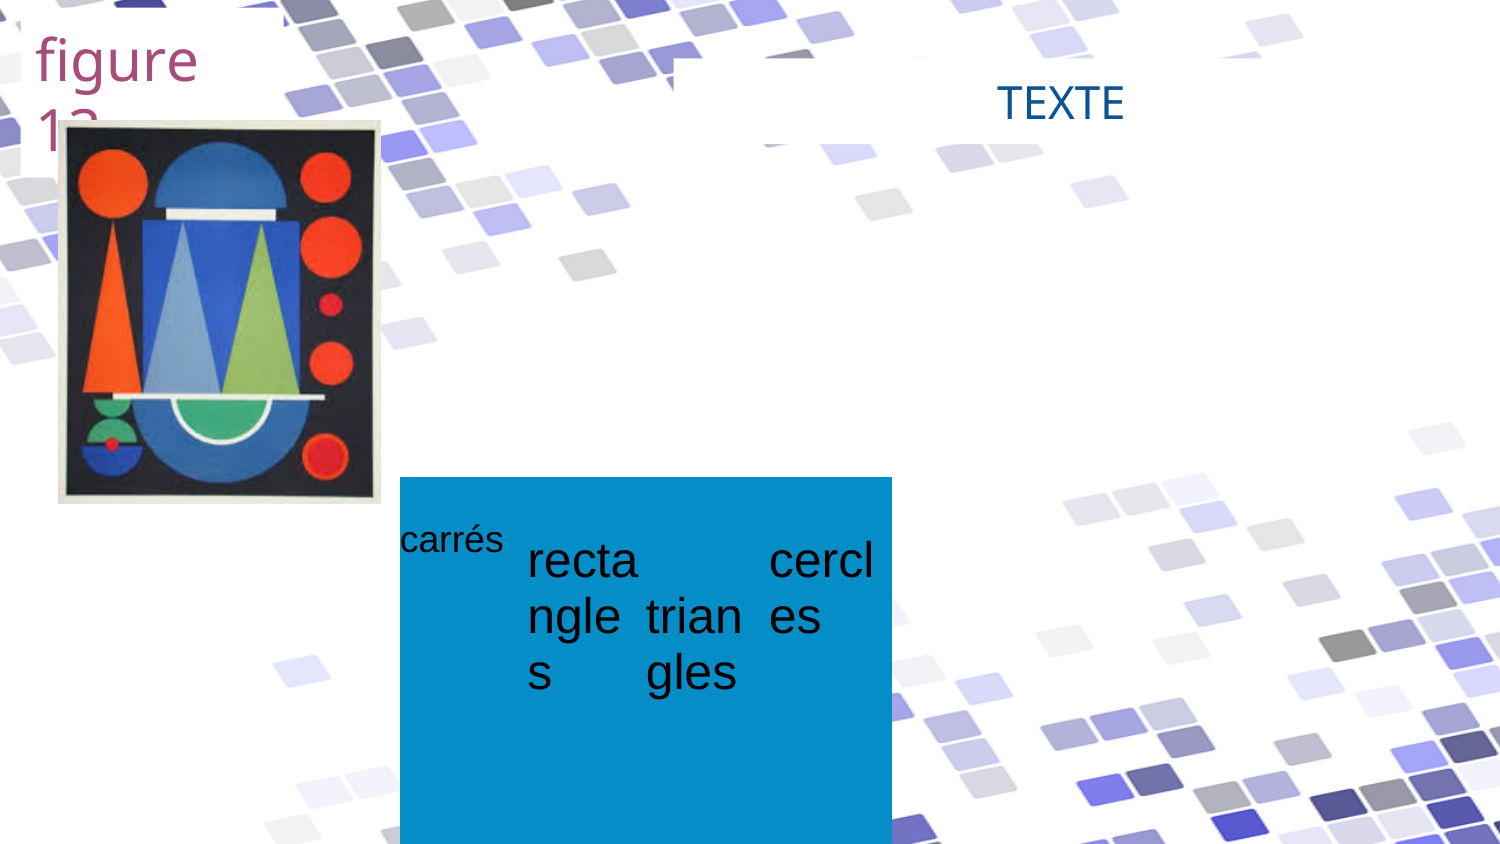

figure 13
TEXTE
| carrés | rectangles | triangles | cercles |
| --- | --- | --- | --- |
| | | | |